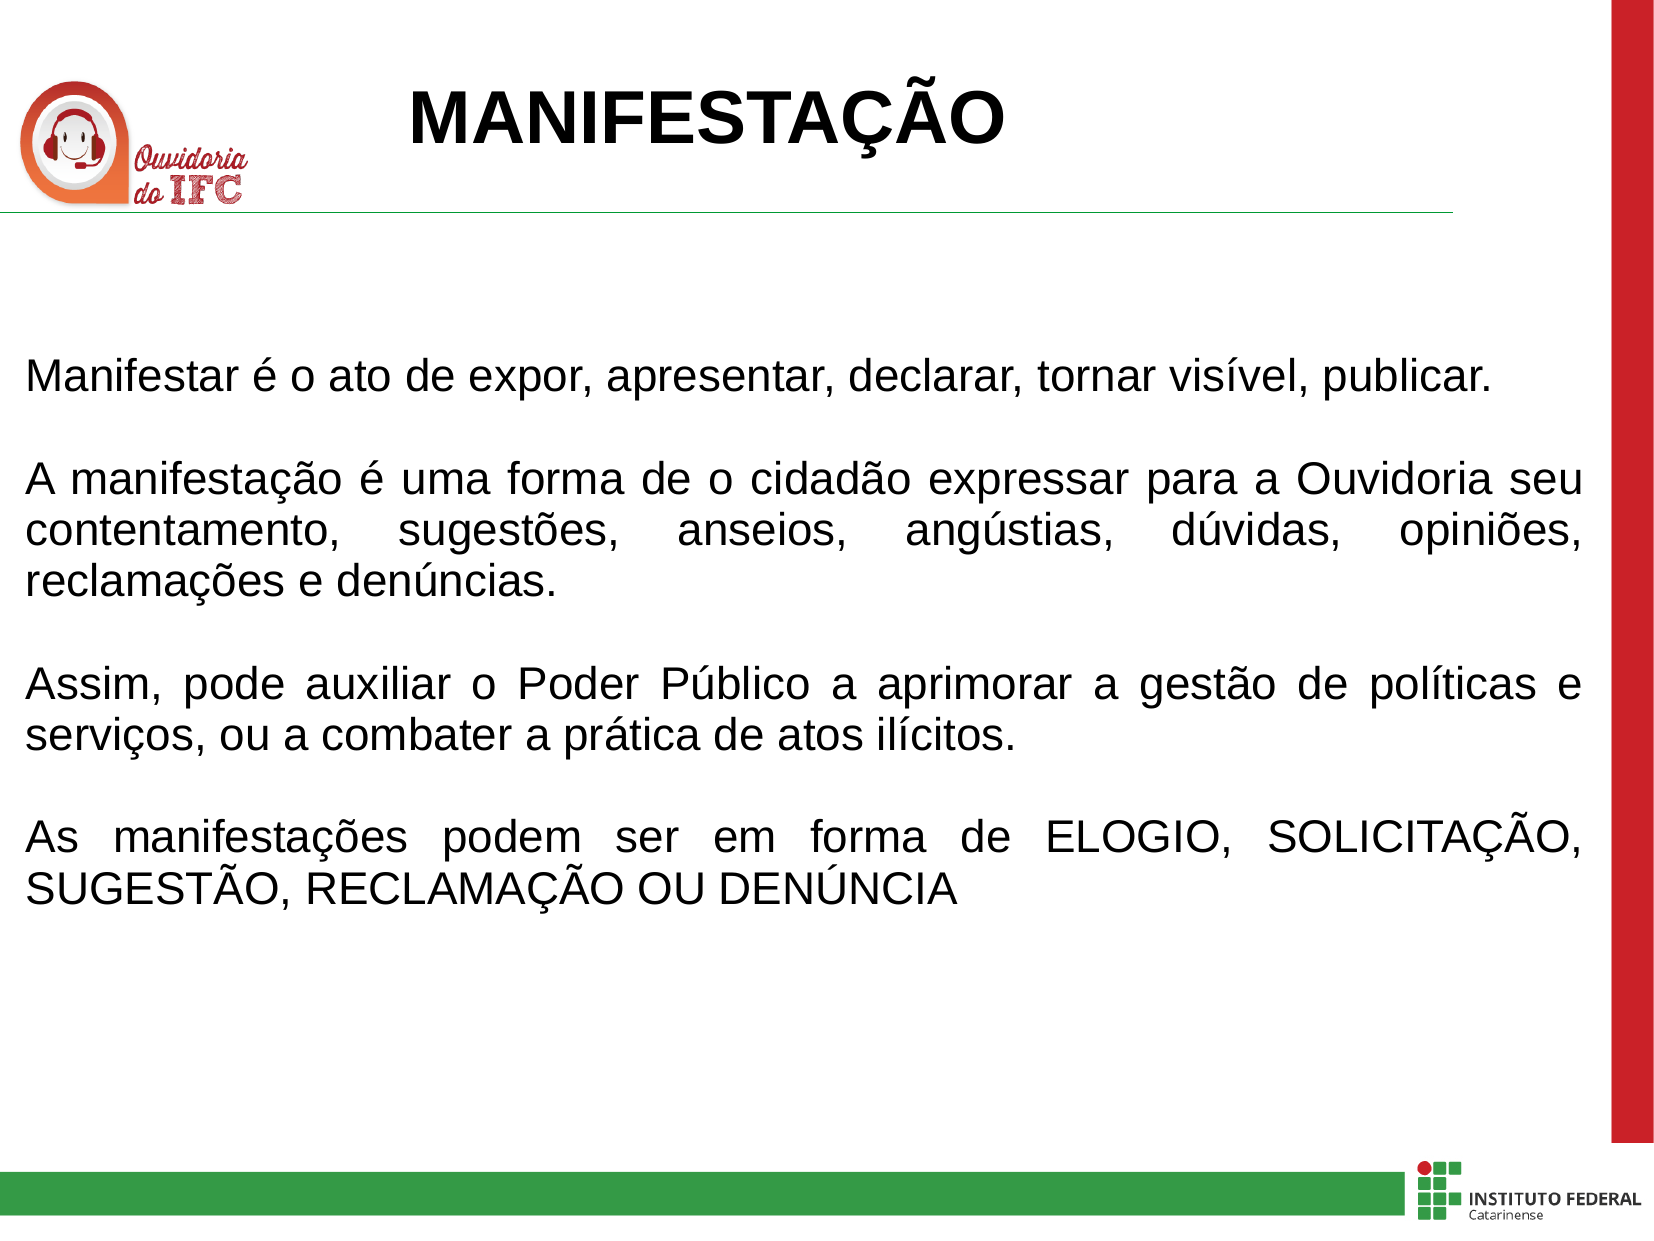

MANIFESTAÇÃO
# Manifestar é o ato de expor, apresentar, declarar, tornar visível, publicar.
A manifestação é uma forma de o cidadão expressar para a Ouvidoria seu contentamento, sugestões, anseios, angústias, dúvidas, opiniões, reclamações e denúncias.
Assim, pode auxiliar o Poder Público a aprimorar a gestão de políticas e serviços, ou a combater a prática de atos ilícitos.
As manifestações podem ser em forma de ELOGIO, SOLICITAÇÃO, SUGESTÃO, RECLAMAÇÃO OU DENÚNCIA